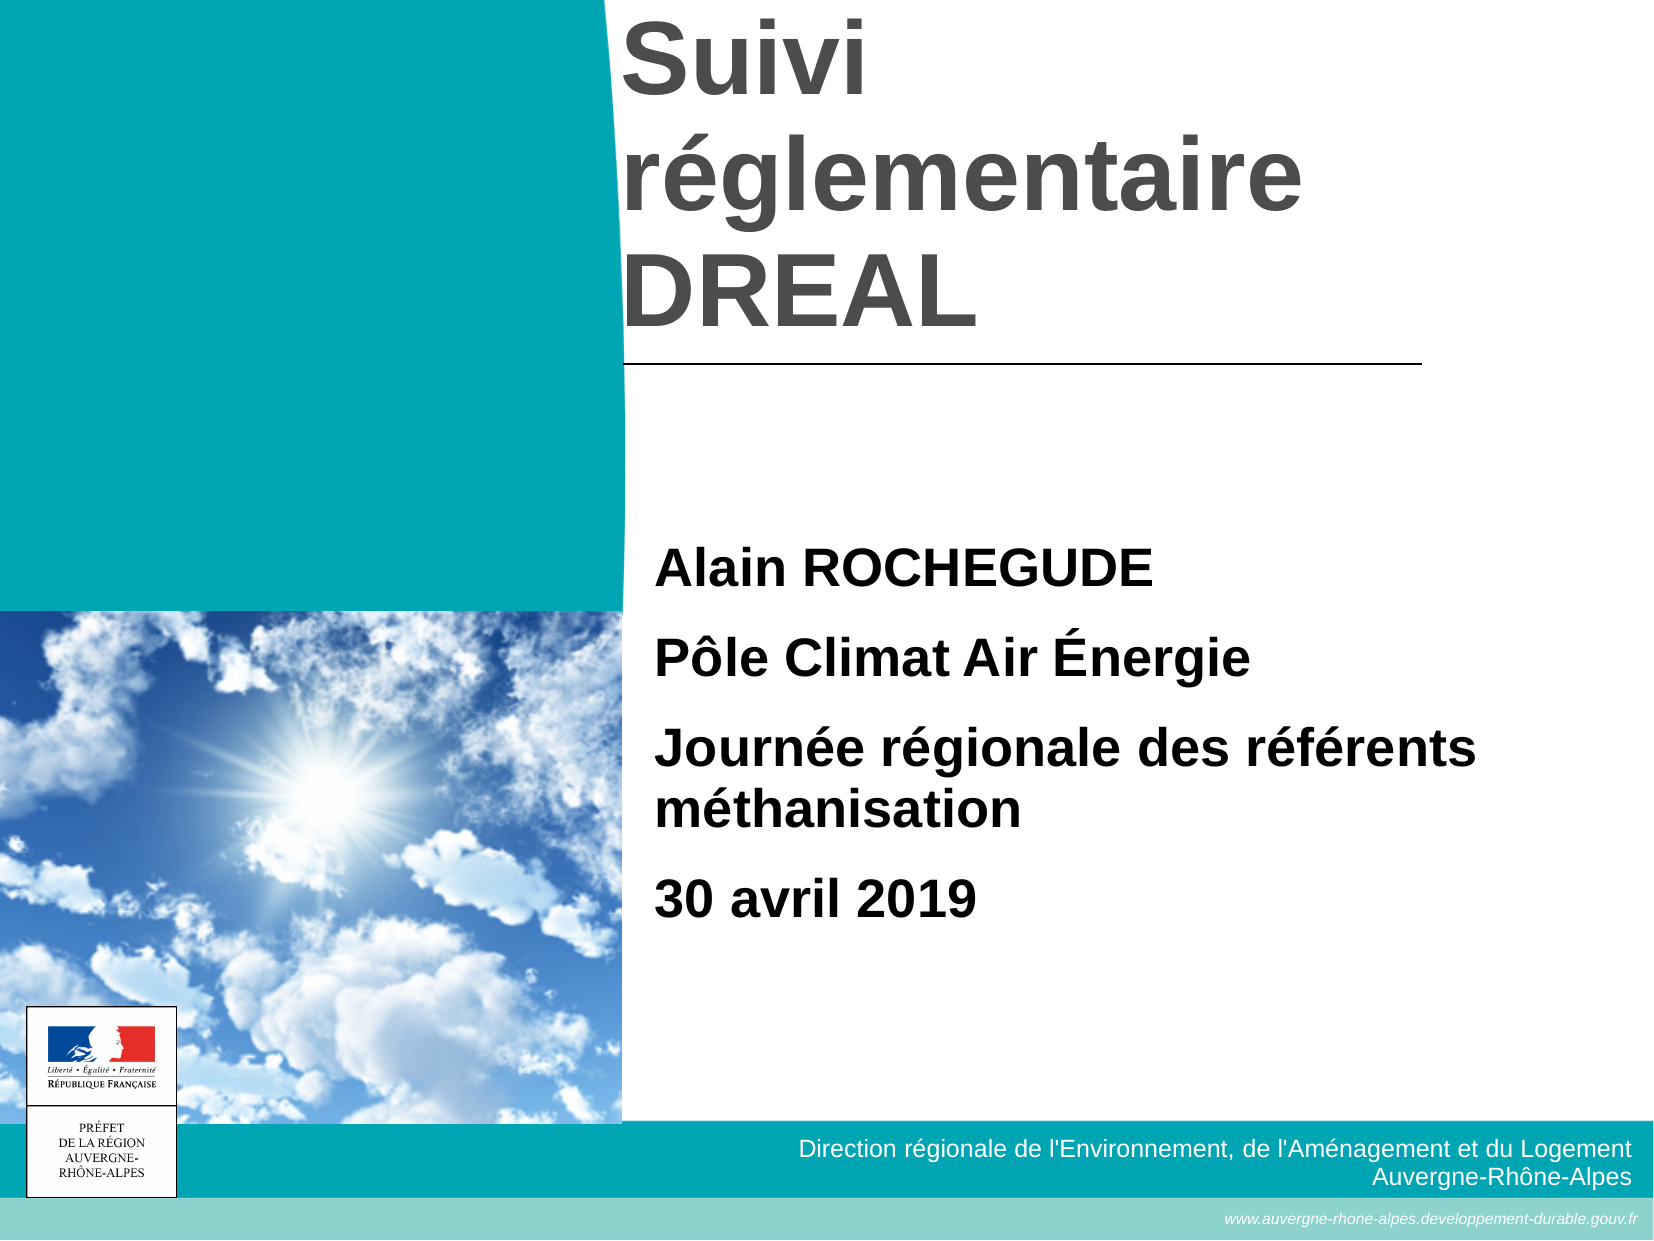

# Suivi réglementaire DREAL
Alain ROCHEGUDE
Pôle Climat Air Énergie
Journée régionale des référents méthanisation
30 avril 2019